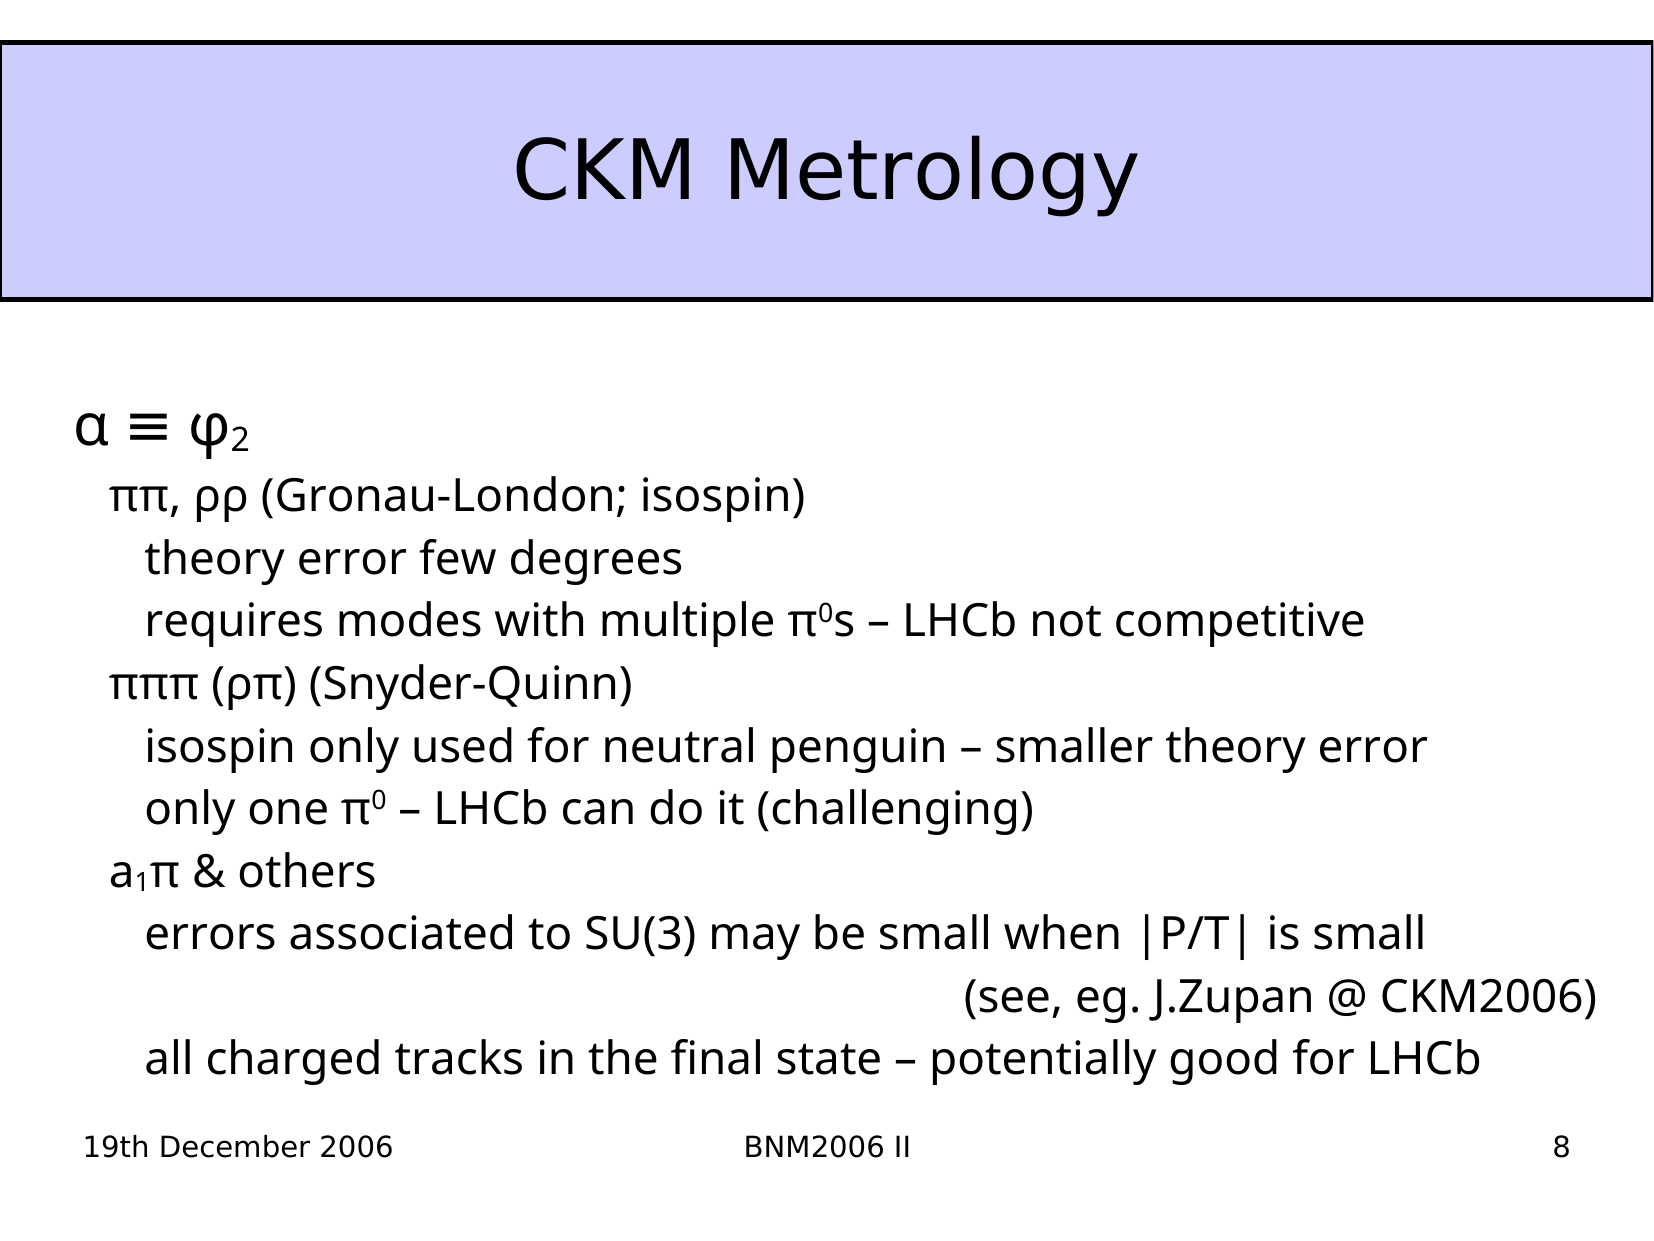

# CKM Metrology
α ≡ φ2
ππ, ρρ (Gronau-London; isospin)
theory error few degrees
requires modes with multiple π0s – LHCb not competitive
πππ (ρπ) (Snyder-Quinn)
isospin only used for neutral penguin – smaller theory error
only one π0 – LHCb can do it (challenging)
a1π & others
errors associated to SU(3) may be small when |P/T| is small
(see, eg. J.Zupan @ CKM2006)
all charged tracks in the final state – potentially good for LHCb
19th December 2006
BNM2006 II
8